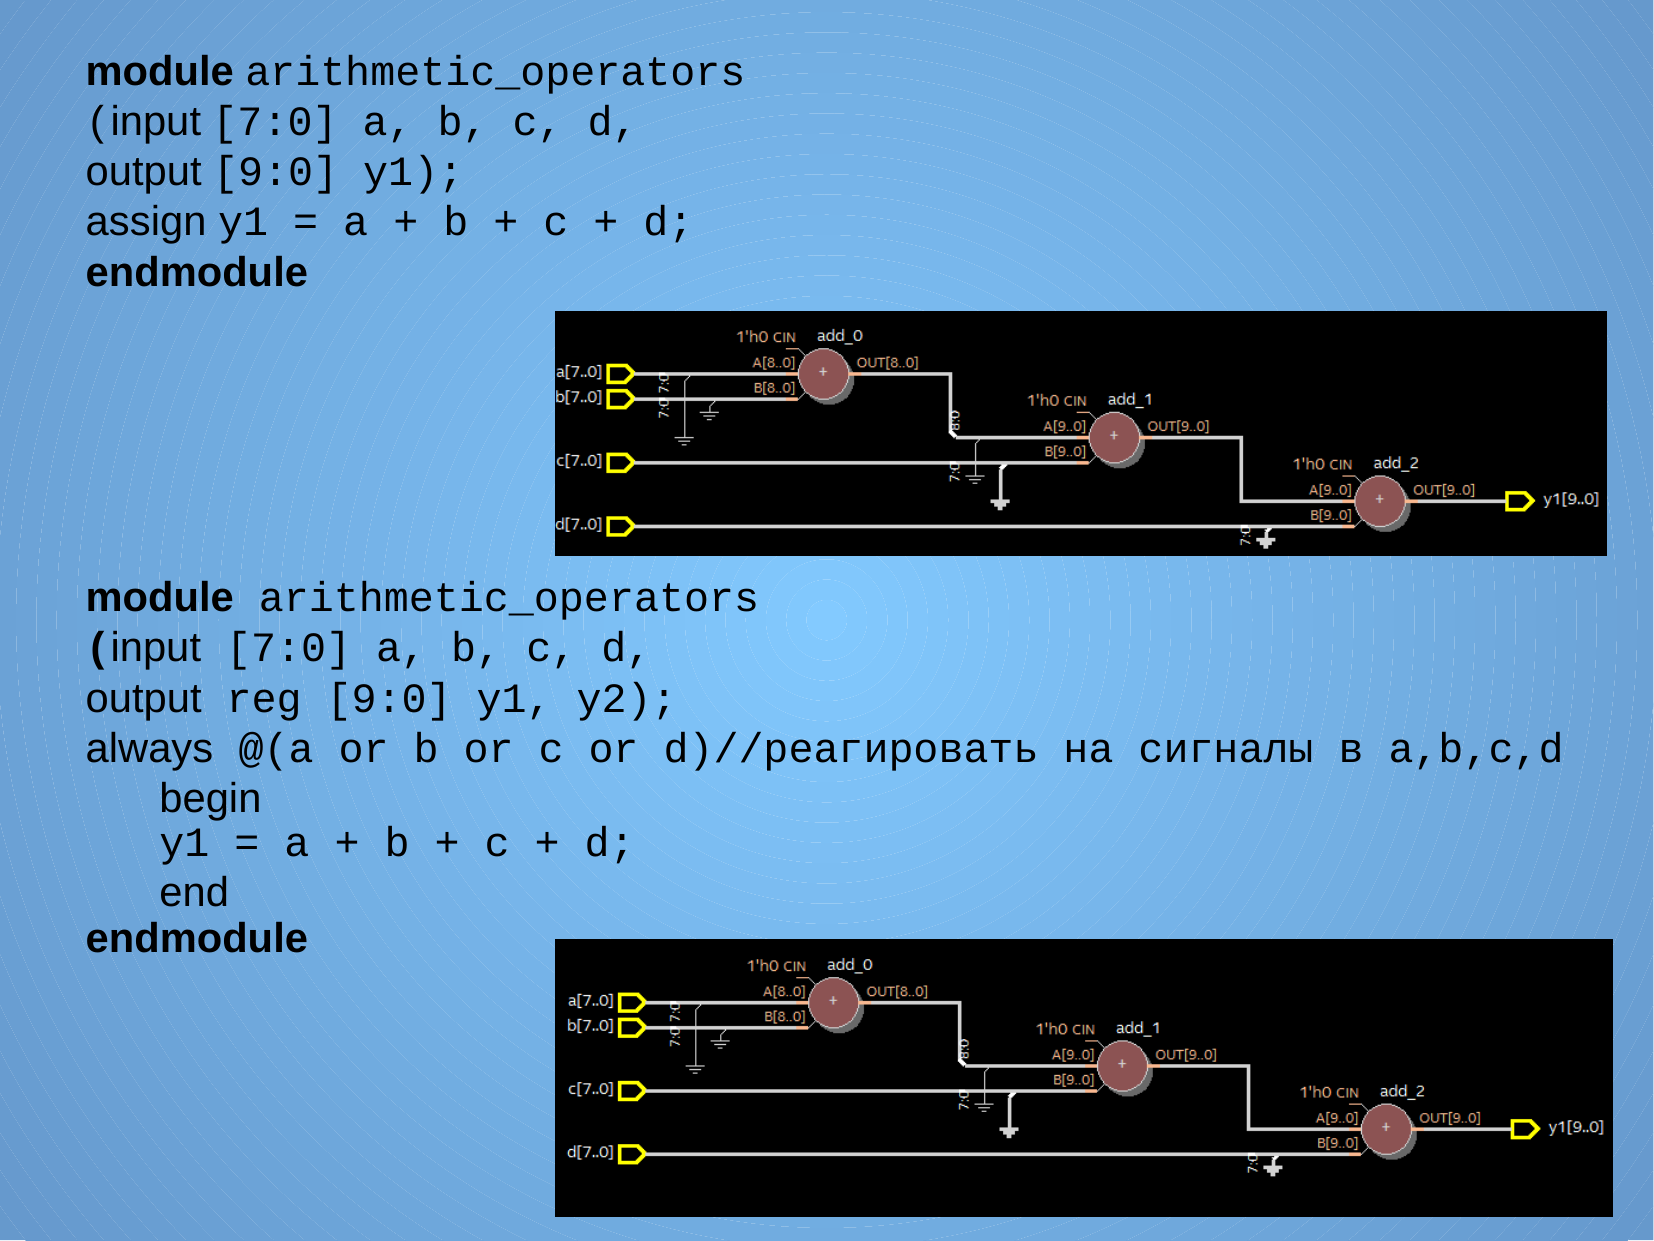

module arithmetic_operators
(input [7:0] a, b, c, d,
output [9:0] y1);
assign y1 = a + b + c + d;
endmodule
module arithmetic_operators
(input [7:0] a, b, c, d,
output reg [9:0] y1, y2);
always @(a or b or c or d)//реагировать на сигналы в a,b,c,d
	begin
	y1 = a + b + c + d;
	end
endmodule